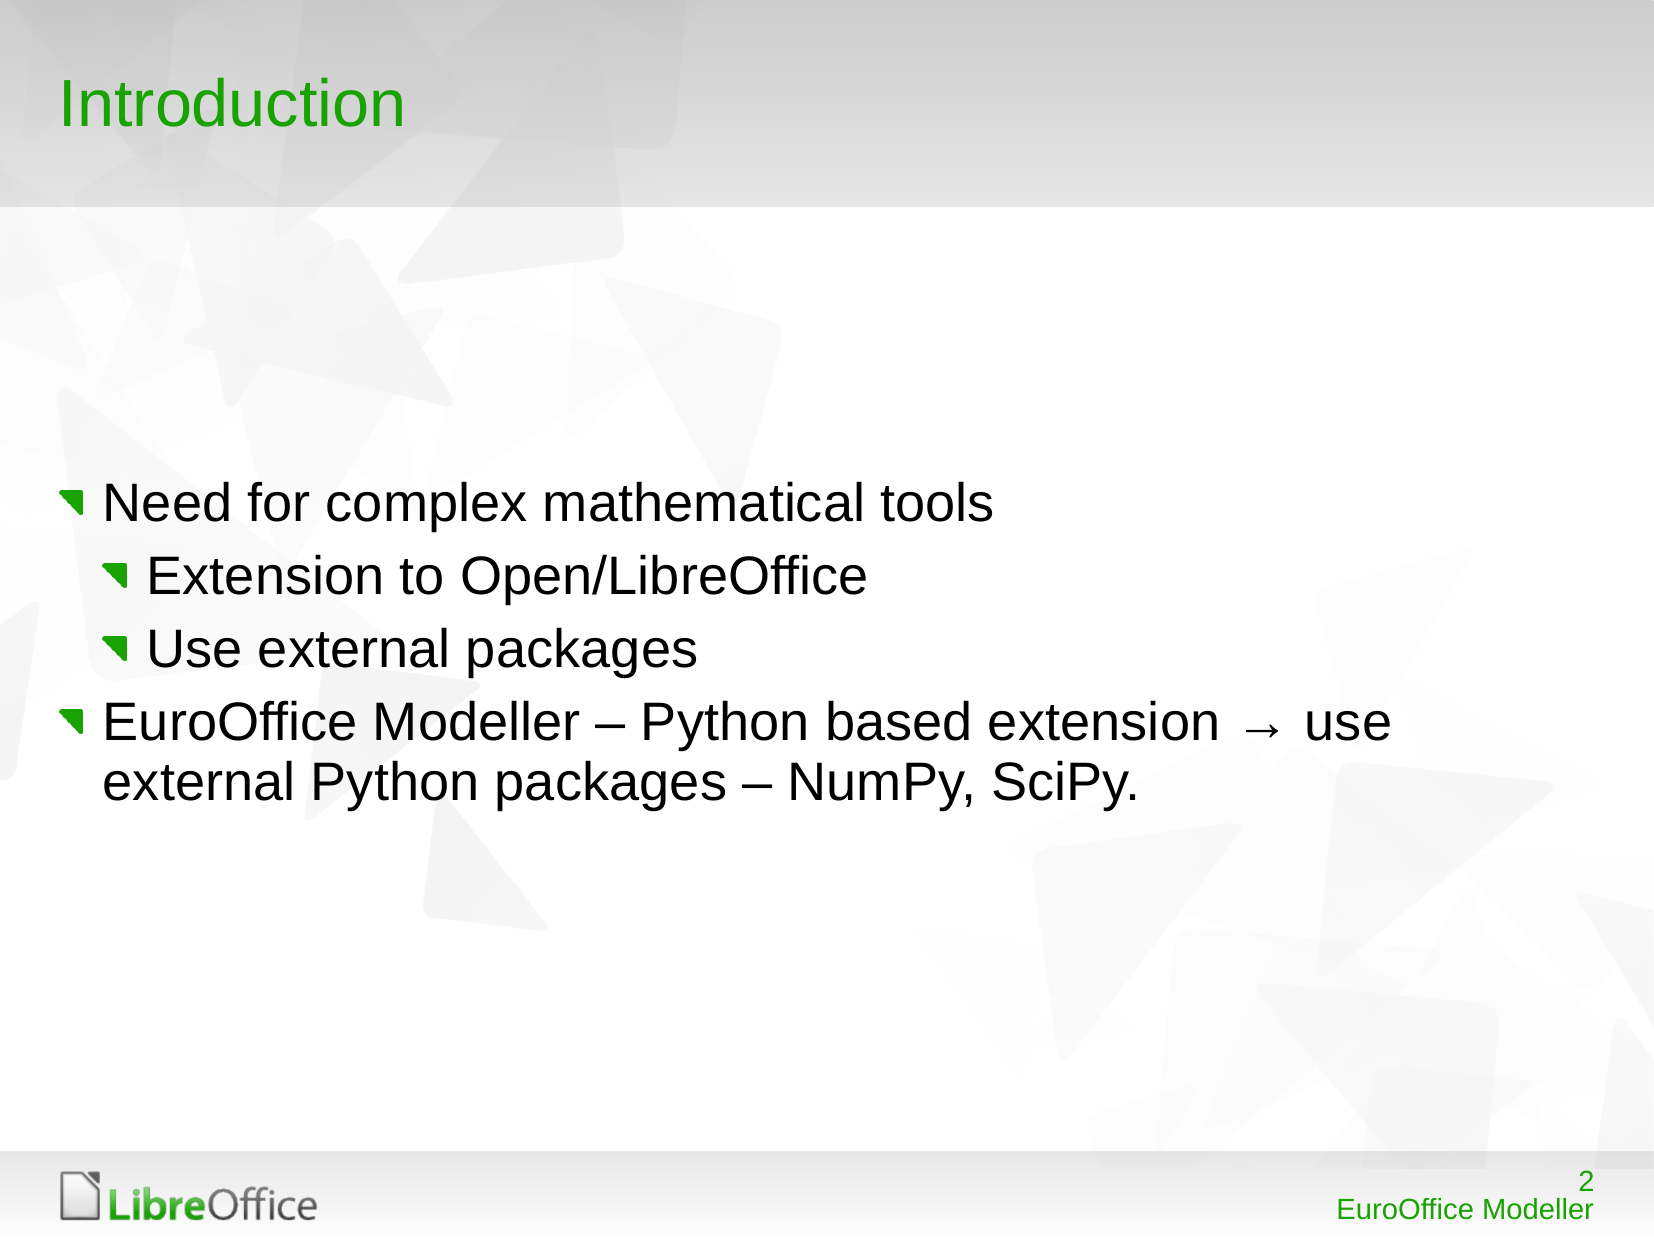

# Introduction
Need for complex mathematical tools
Extension to Open/LibreOffice
Use external packages
EuroOffice Modeller – Python based extension → use external Python packages – NumPy, SciPy.
2
EuroOffice Modeller